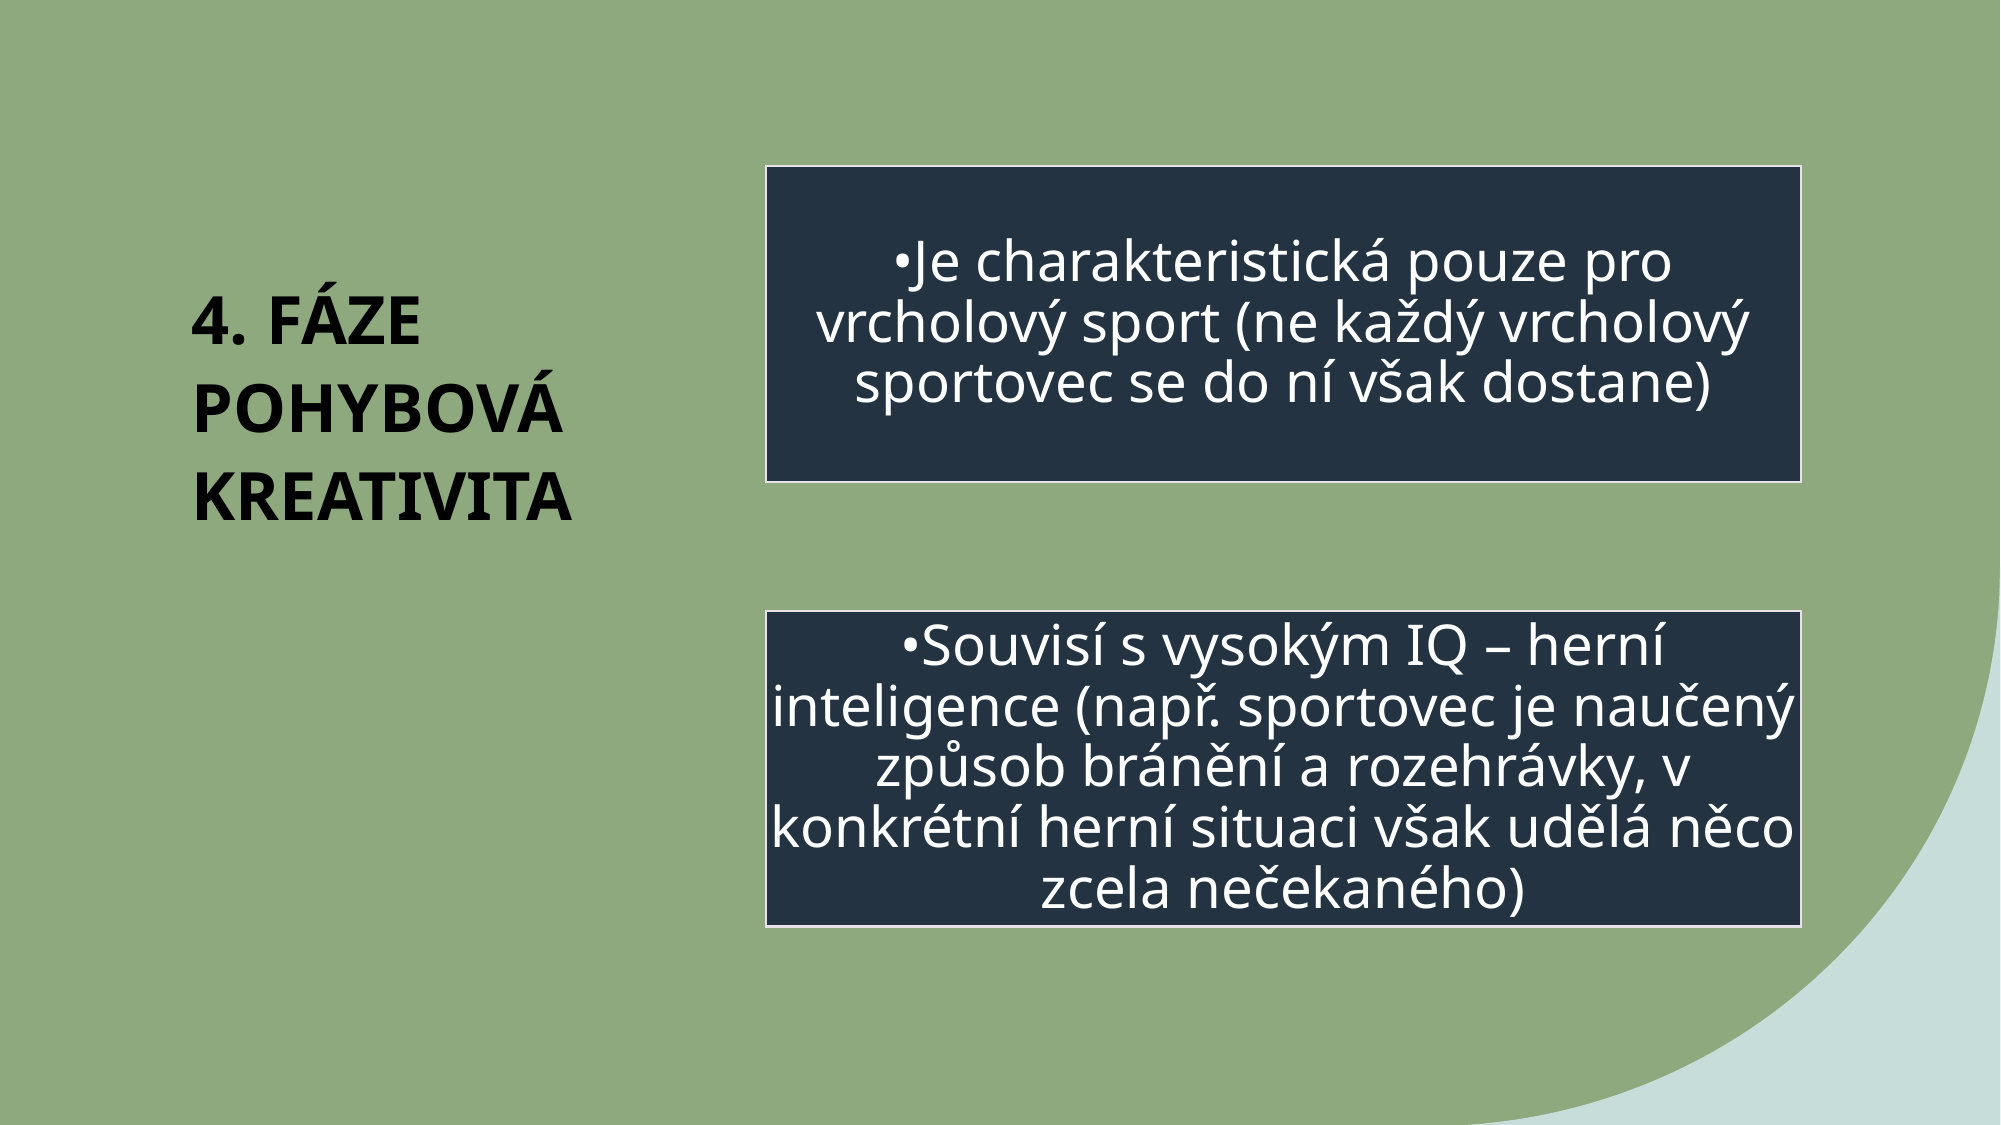

•Je charakteristická pouze pro vrcholový sport (ne každý vrcholový sportovec se do ní však dostane)
•Souvisí s vysokým IQ – herní inteligence (např. sportovec je naučený způsob bránění a rozehrávky, v konkrétní herní situaci však udělá něco zcela nečekaného)
# 4. FÁZE POHYBOVÁ KREATIVITA